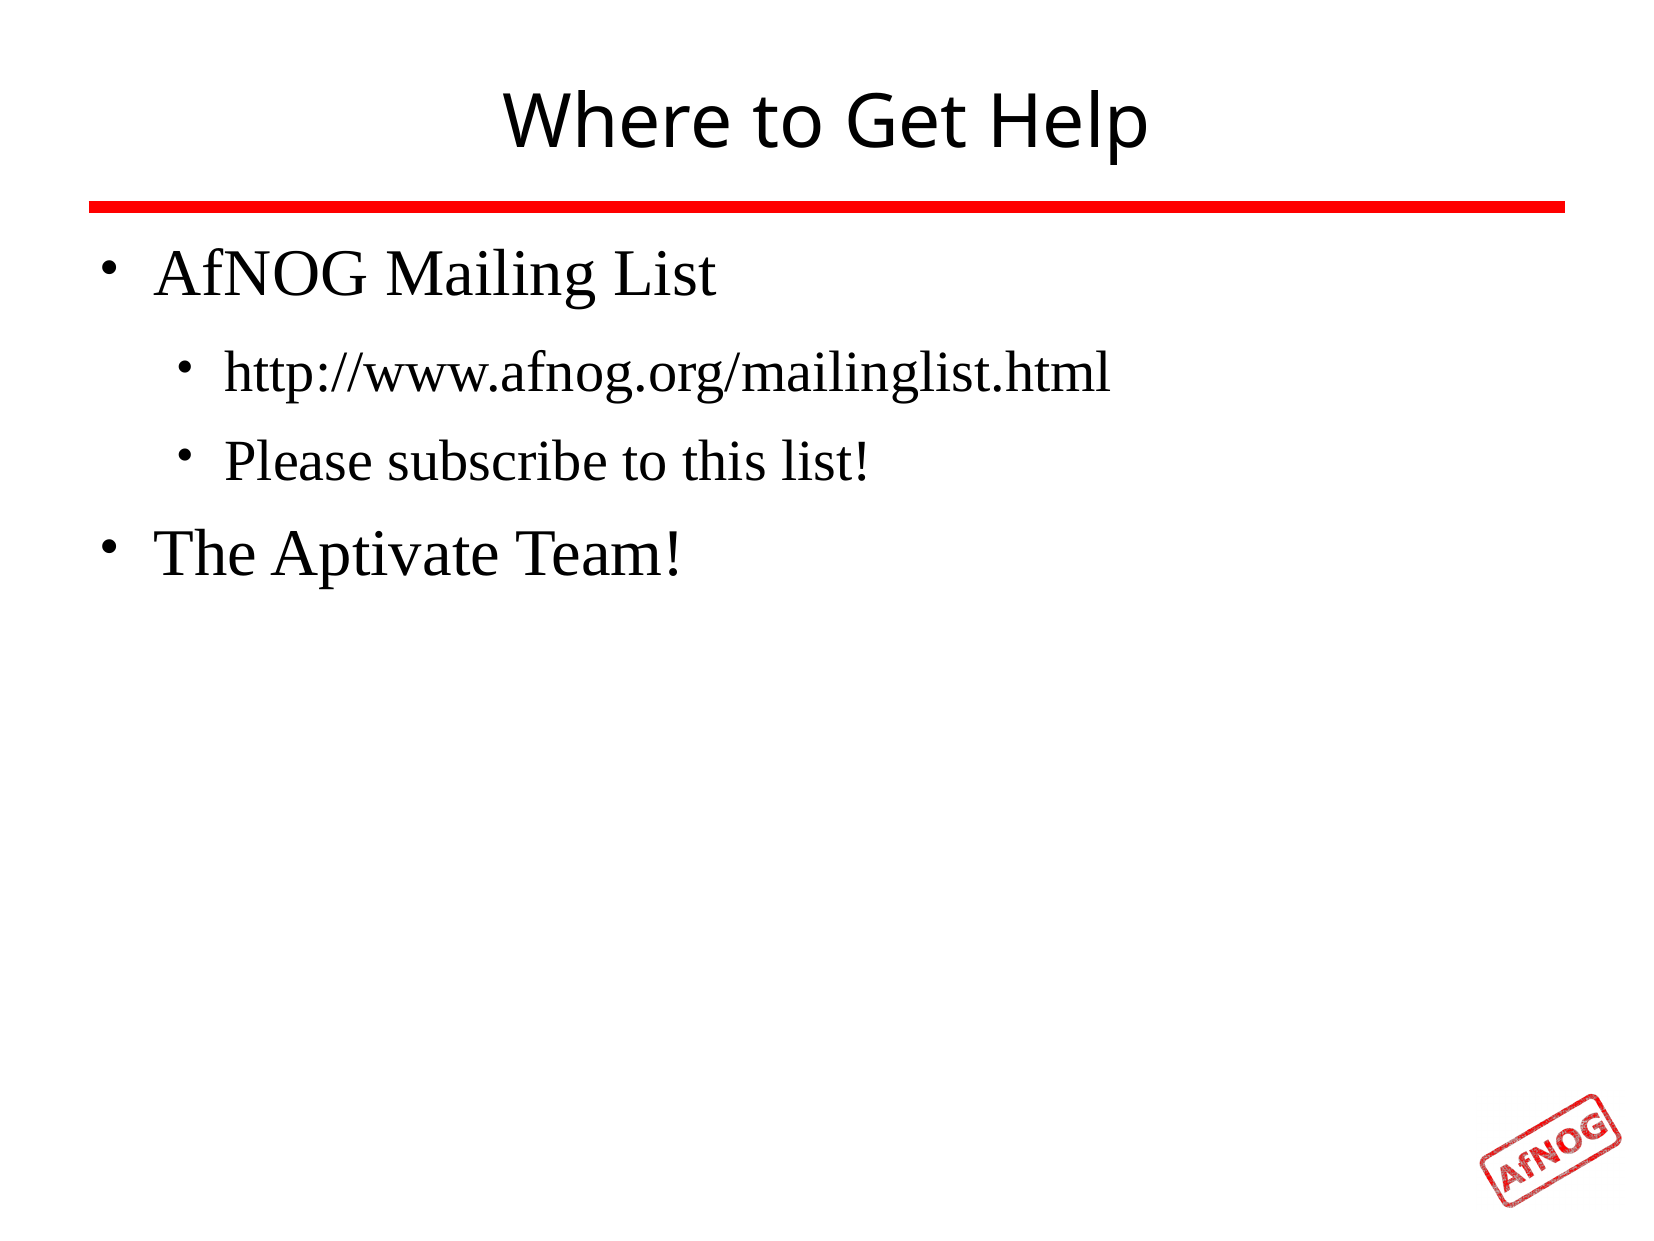

# Where to Get Help
AfNOG Mailing List
http://www.afnog.org/mailinglist.html
Please subscribe to this list!
The Aptivate Team!